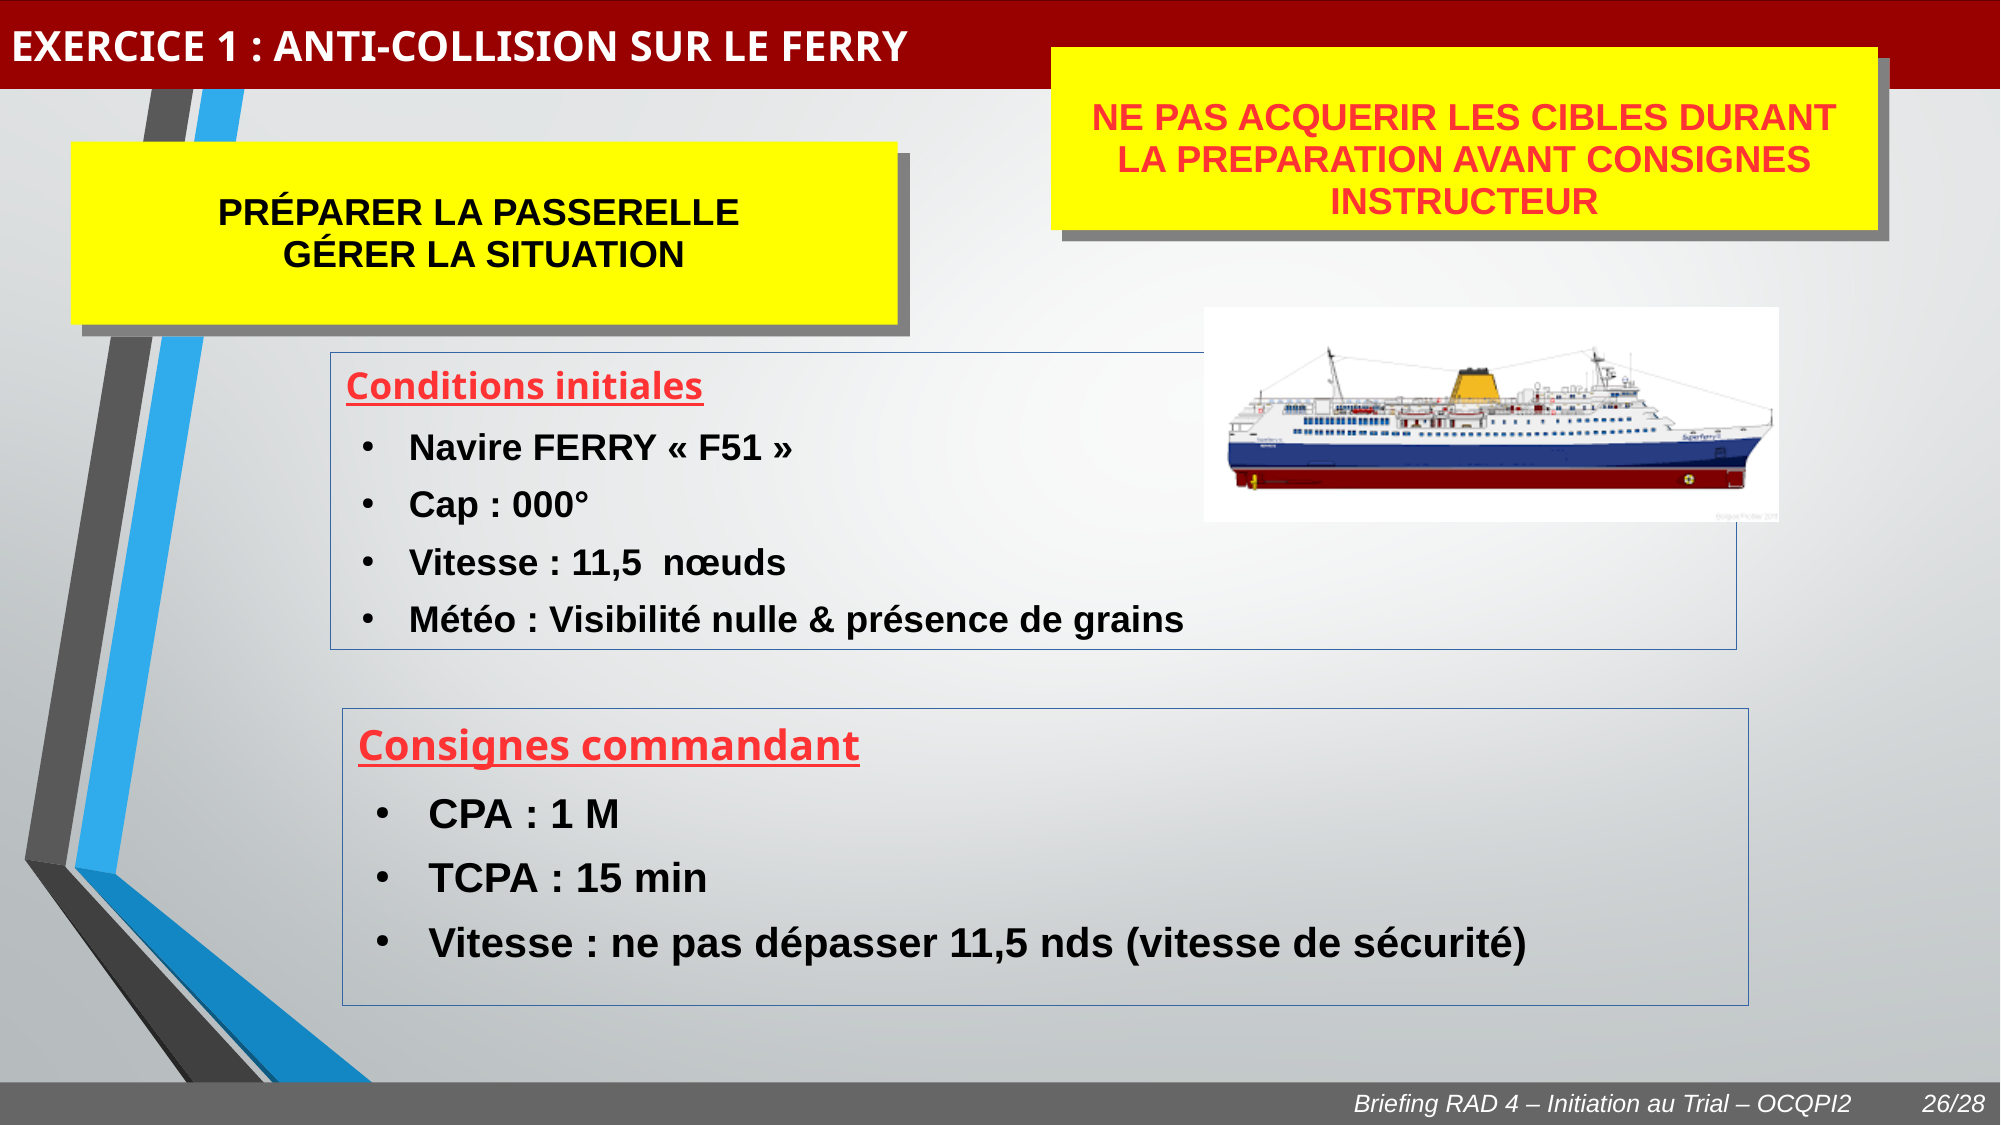

# EXERCICE 1 : ANTI-COLLISION SUR LE FERRY
NE PAS ACQUERIR LES CIBLES DURANT LA PREPARATION AVANT CONSIGNES INSTRUCTEUR
PRÉPARER LA PASSERELLE
GÉRER LA SITUATION
Conditions initiales
Navire FERRY « F51 »
Cap : 000°
Vitesse : 11,5 nœuds
Météo : Visibilité nulle & présence de grains
Consignes commandant
CPA : 1 M
TCPA : 15 min
Vitesse : ne pas dépasser 11,5 nds (vitesse de sécurité)
Briefing RAD 4 – Initiation au Trial – OCQPI2 /28